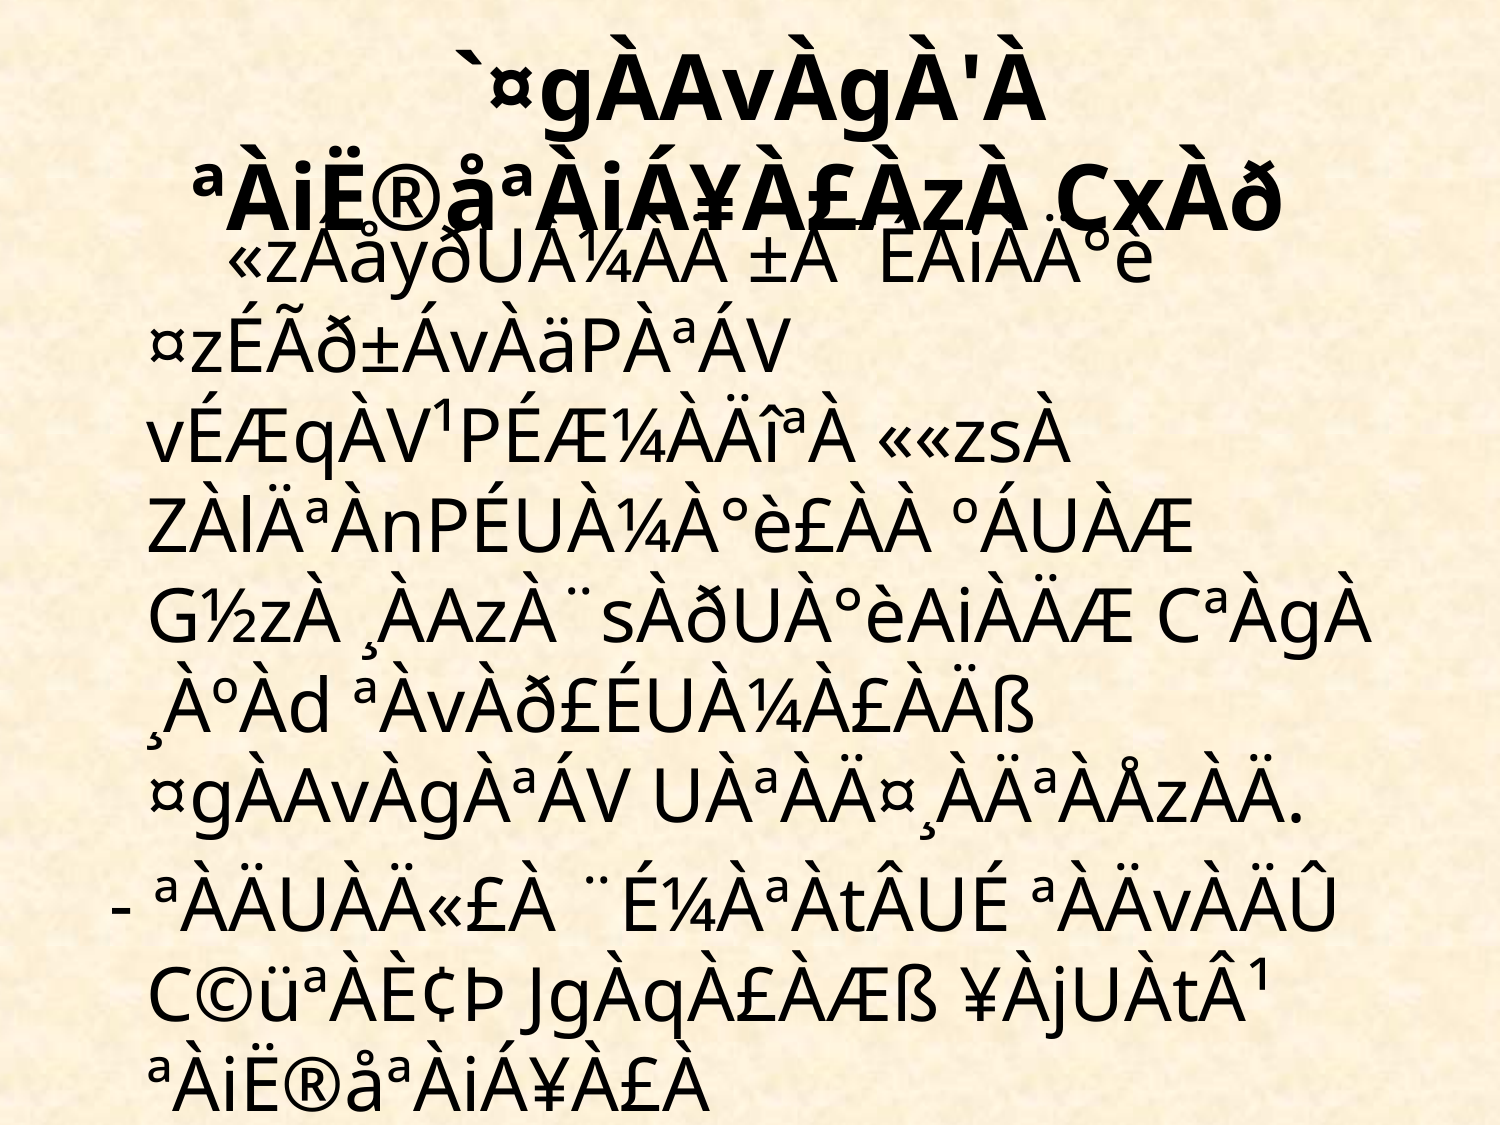

`¤gÀAvÀgÀ'À ªÀiË®åªÀiÁ¥À£ÀzÀ CxÀð
 «zÁåyðUÀ¼ÀÄ ±Á¯ÉAiÀÄ°è ¤zÉÃð±ÁvÀäPÀªÁV vÉÆqÀV¹PÉÆ¼ÀÄîªÀ ««zsÀ ZÀlÄªÀnPÉUÀ¼À°è£ÀÀ ºÁUÀÆ G½zÀ ¸ÀAzÀ¨sÀðUÀ°èAiÀÄÆ CªÀgÀ ¸ÀºÀd ªÀvÀð£ÉUÀ¼À£ÀÄß ¤gÀAvÀgÀªÁV UÀªÀÄ¤¸ÀÄªÀÅzÀÄ.
 - ªÀÄUÀÄ«£À ¨É¼ÀªÀtÂUÉ ªÀÄvÀÄÛ C©üªÀÈ¢Þ JgÀqÀ£ÀÆß ¥ÀjUÀtÂ¹ ªÀiË®åªÀiÁ¥À£À ªÀiÁqÀ¯ÁUÀÄvÀÛzÉ.